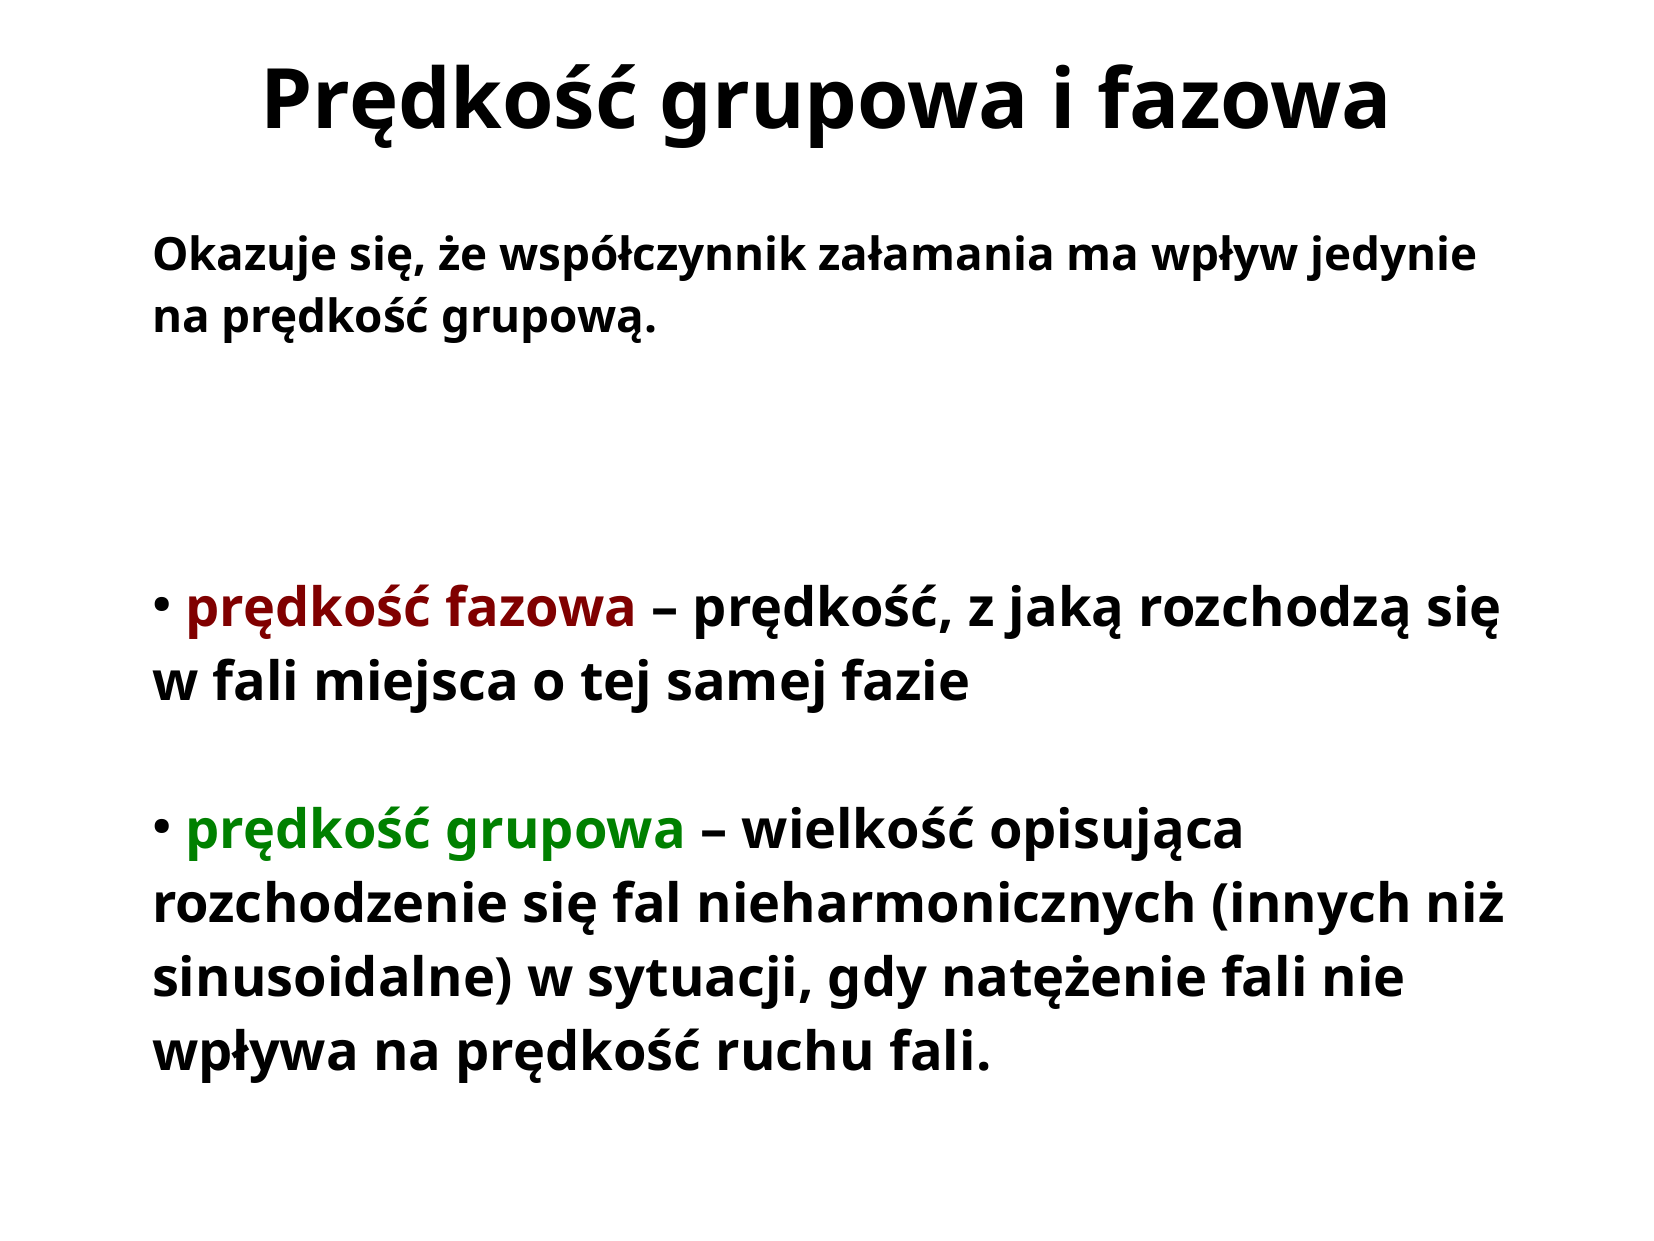

# Prędkość grupowa i fazowa
Okazuje się, że współczynnik załamania ma wpływ jedynie na prędkość grupową.
 prędkość fazowa – prędkość, z jaką rozchodzą się w fali miejsca o tej samej fazie
 prędkość grupowa – wielkość opisująca rozchodzenie się fal nieharmonicznych (innych niż sinusoidalne) w sytuacji, gdy natężenie fali nie wpływa na prędkość ruchu fali.